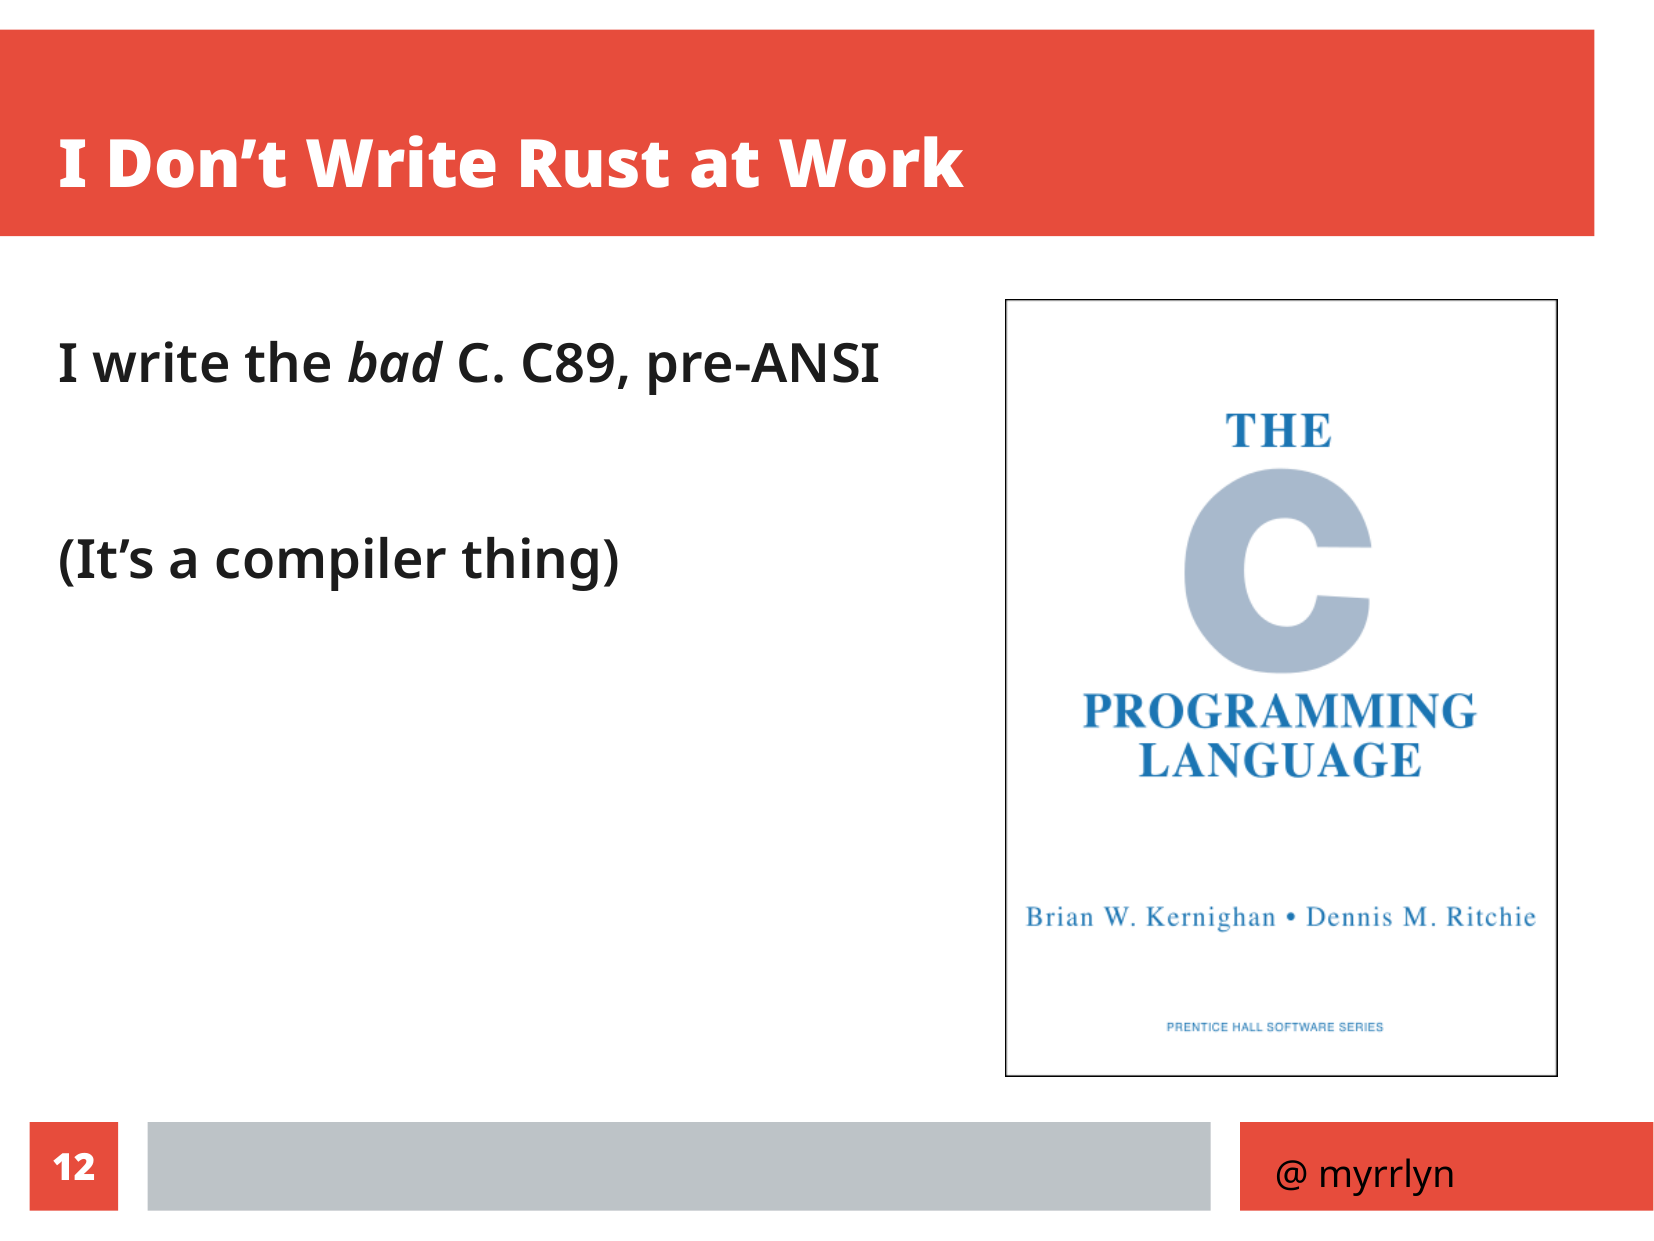

# I Don’t Write Rust at Work
I write the bad C. C89, pre-ANSI
(It’s a compiler thing)
12
@ myrrlyn